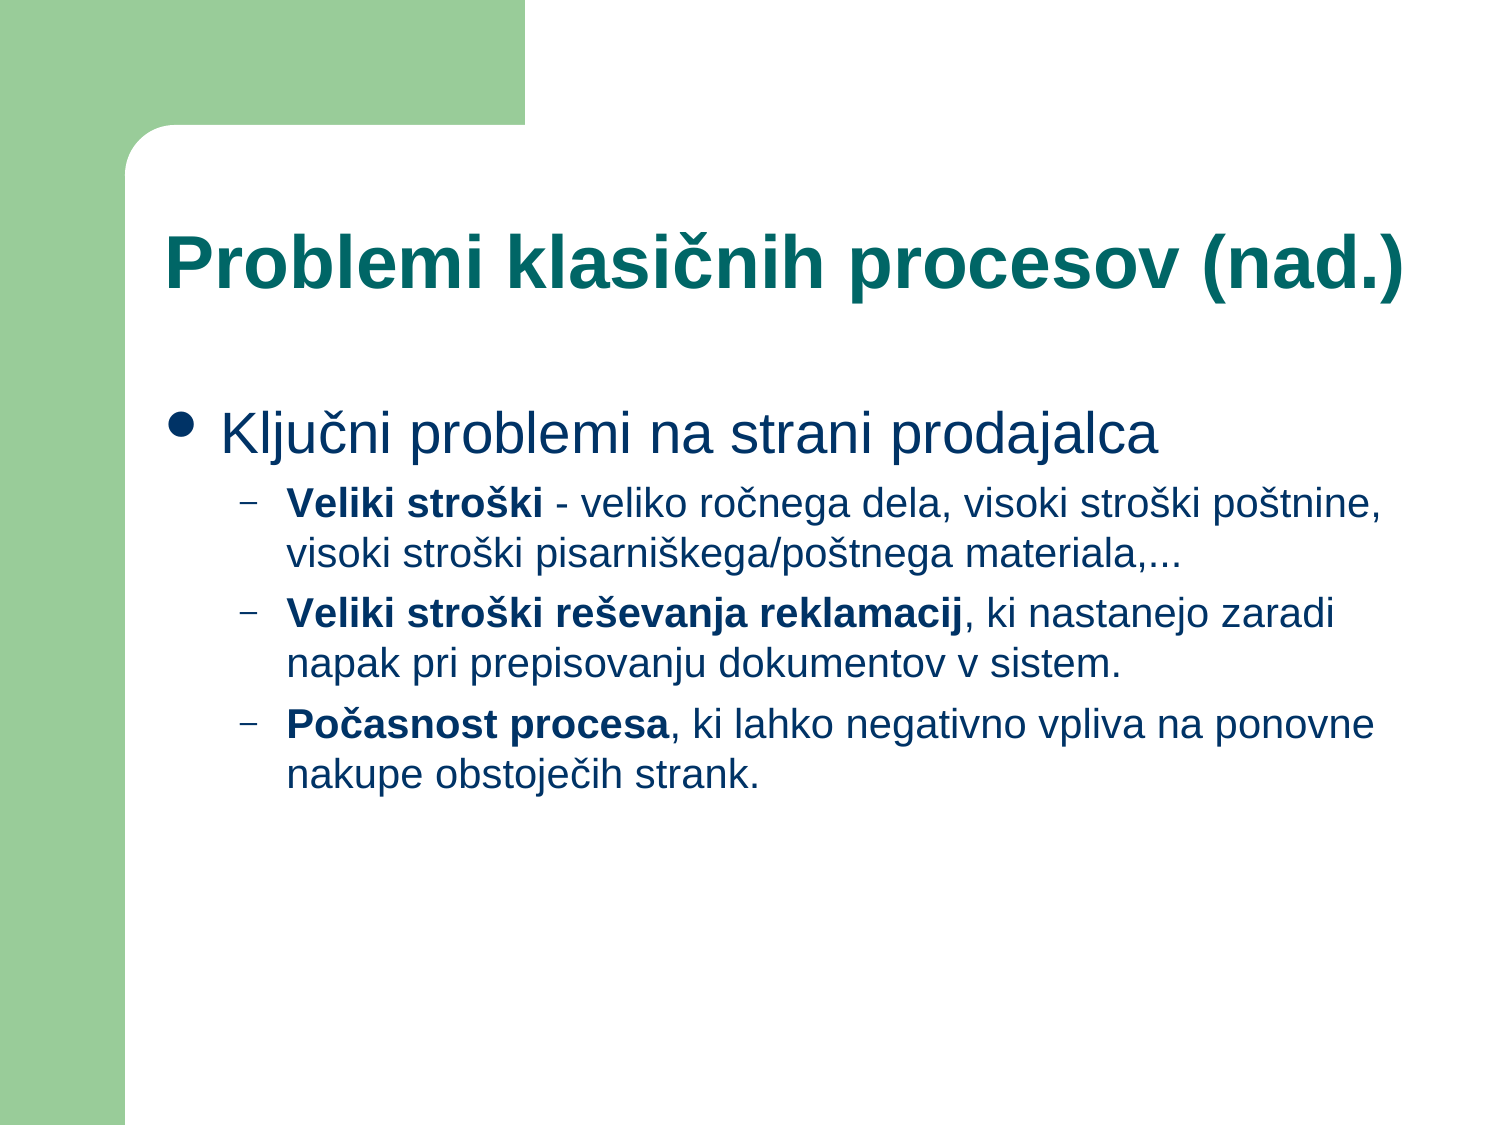

# Problemi klasičnih procesov (nad.)
Ključni problemi na strani prodajalca
Veliki stroški - veliko ročnega dela, visoki stroški poštnine, visoki stroški pisarniškega/poštnega materiala,...
Veliki stroški reševanja reklamacij, ki nastanejo zaradi napak pri prepisovanju dokumentov v sistem.
Počasnost procesa, ki lahko negativno vpliva na ponovne nakupe obstoječih strank.